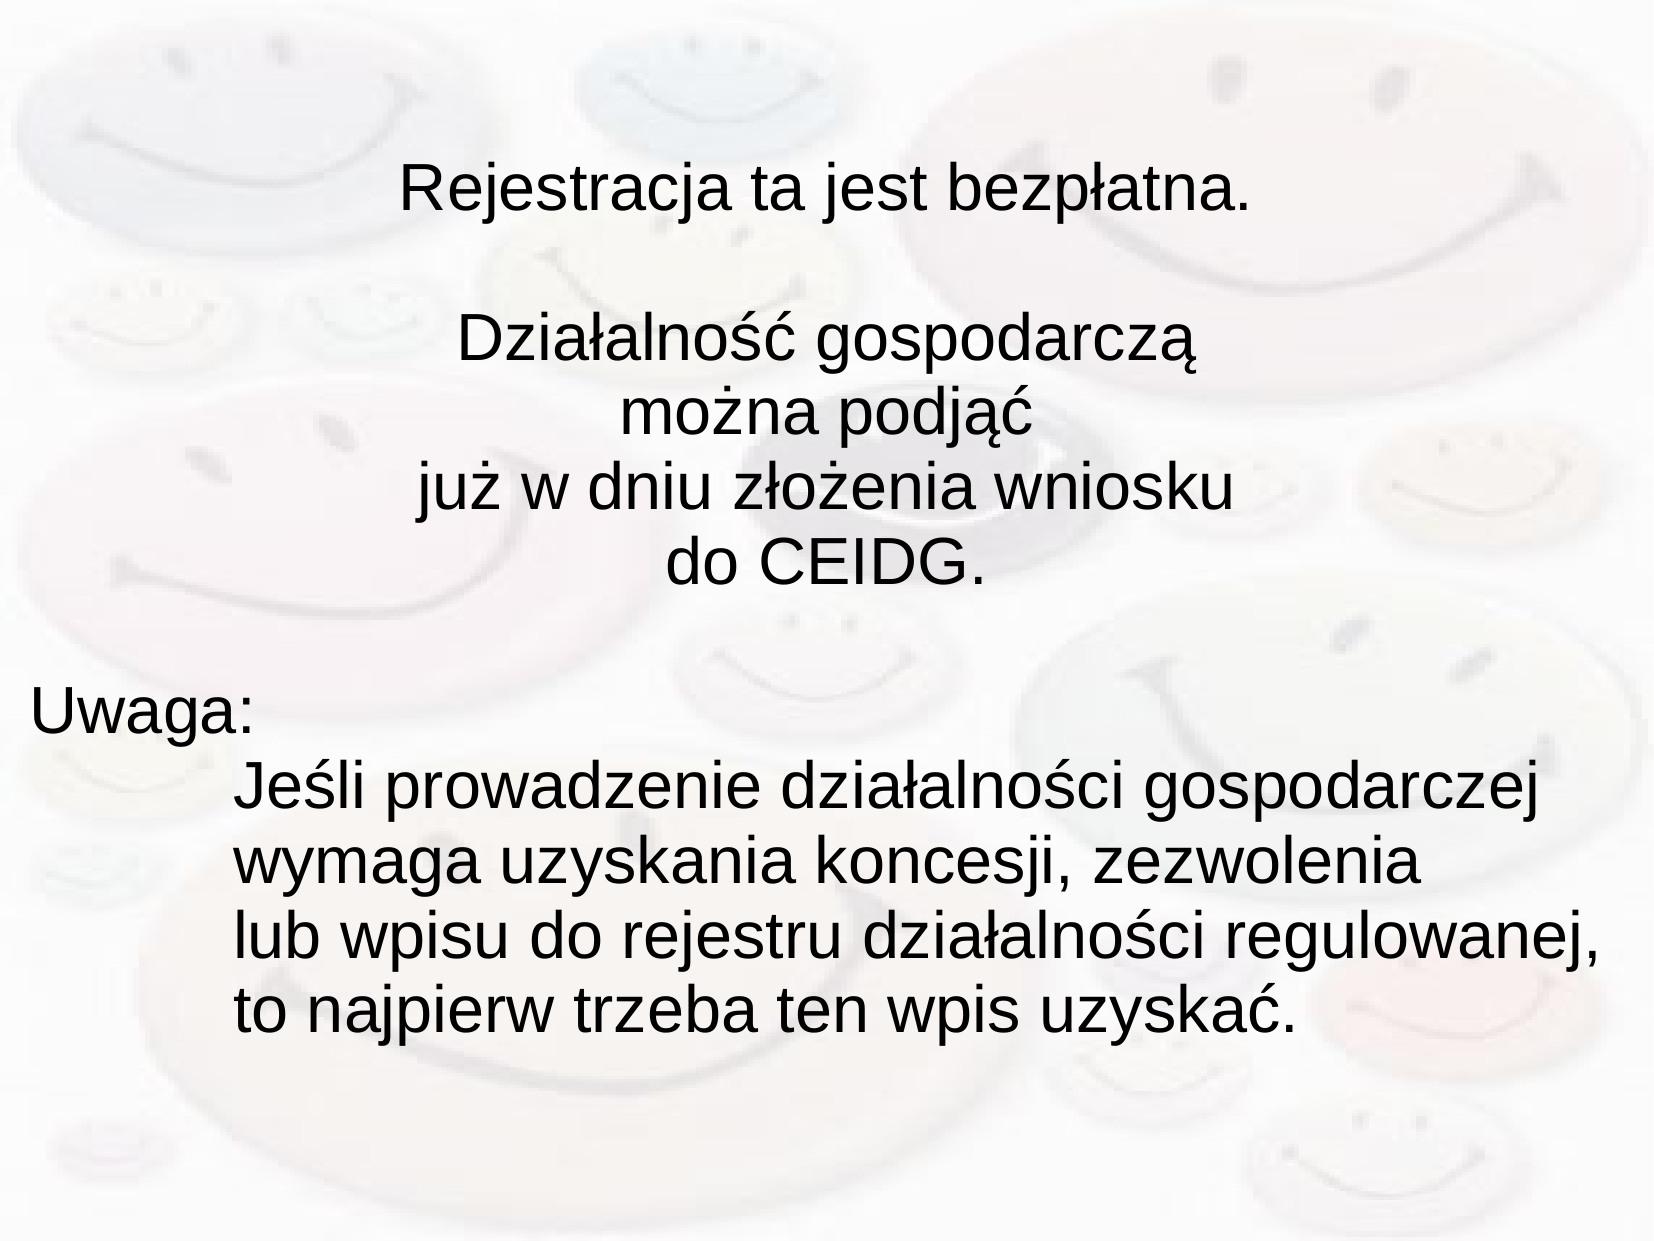

# Rejestracja ta jest bezpłatna.
Działalność gospodarczą
można podjąć
już w dniu złożenia wniosku
do CEIDG.
Uwaga:
 Jeśli prowadzenie działalności gospodarczej
 wymaga uzyskania koncesji, zezwolenia
 lub wpisu do rejestru działalności regulowanej,
 to najpierw trzeba ten wpis uzyskać.